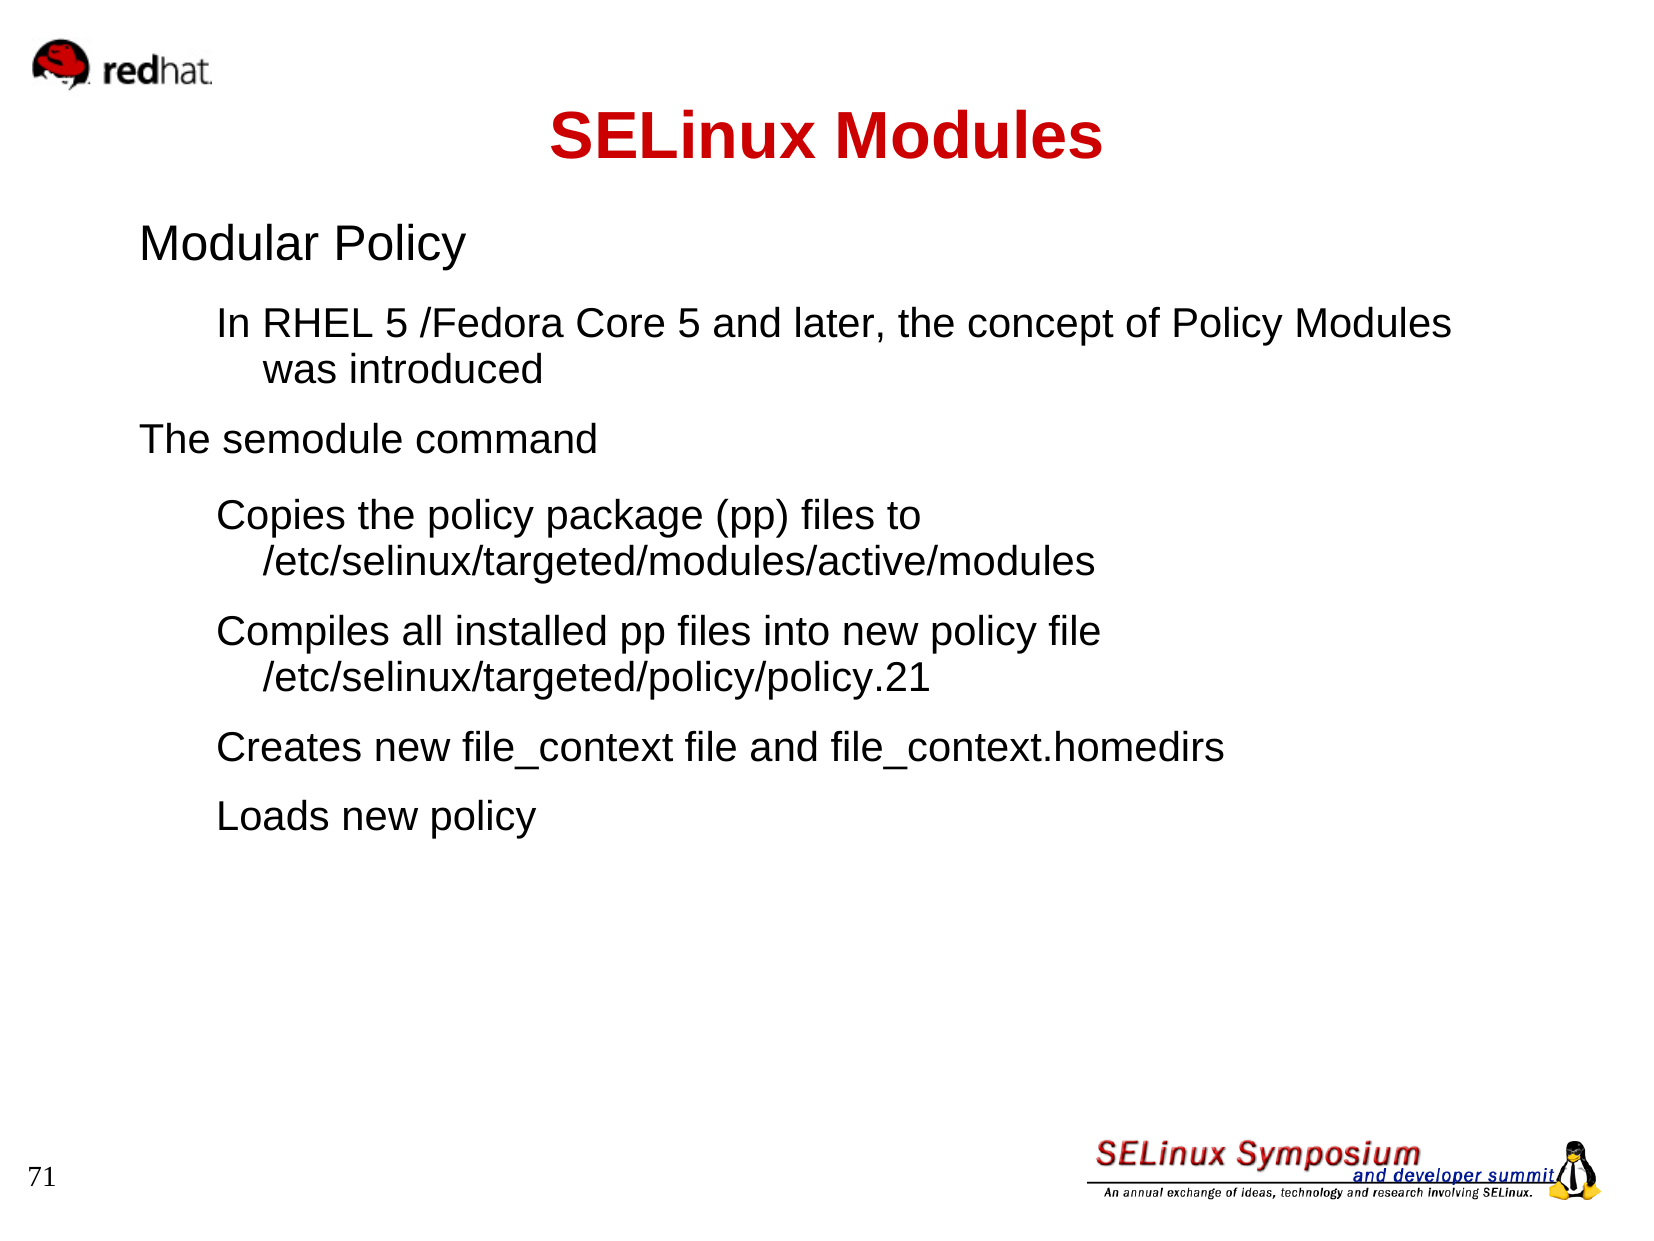

# SELinux Modules
Modular Policy
In RHEL 5 /Fedora Core 5 and later, the concept of Policy Modules was introduced
The semodule command
Copies the policy package (pp) files to /etc/selinux/targeted/modules/active/modules
Compiles all installed pp files into new policy file /etc/selinux/targeted/policy/policy.21
Creates new file_context file and file_context.homedirs
Loads new policy